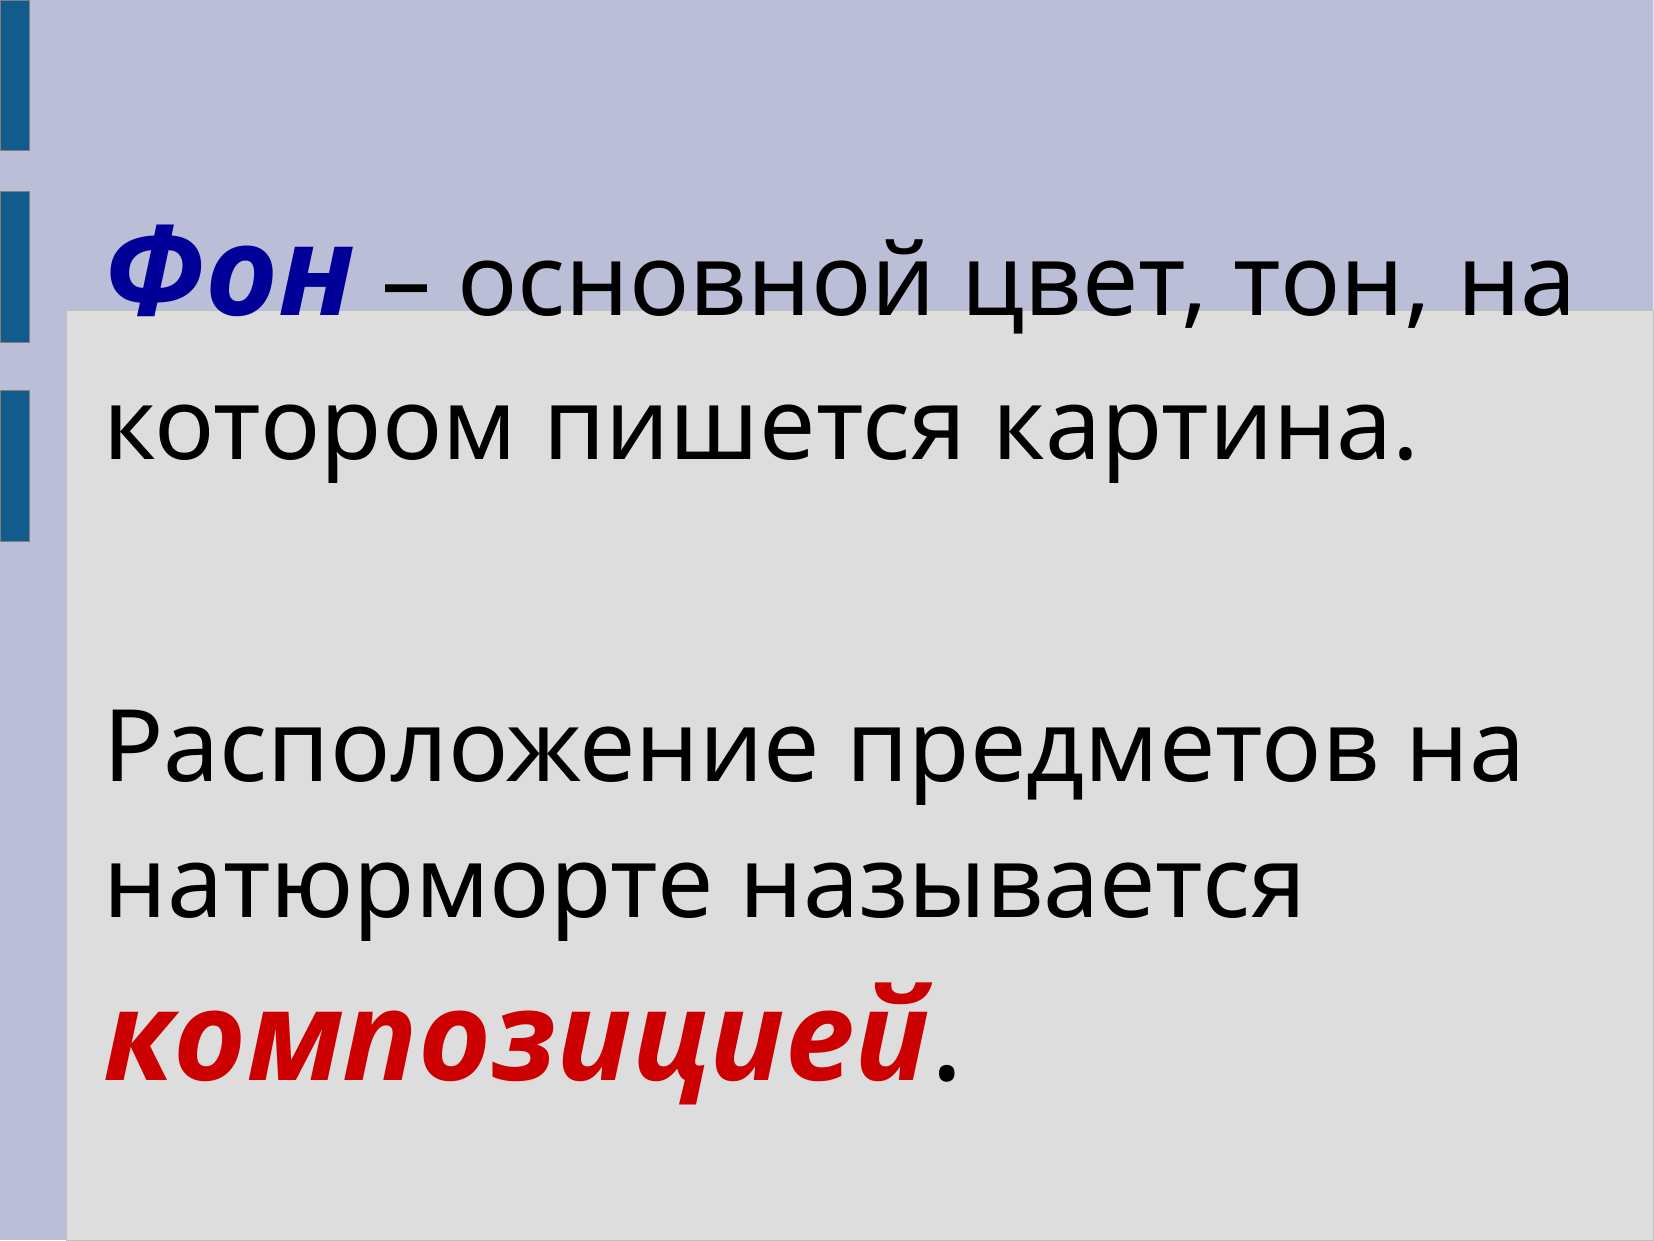

Фон – основной цвет, тон, на котором пишется картина.
Расположение предметов на натюрморте называется композицией.